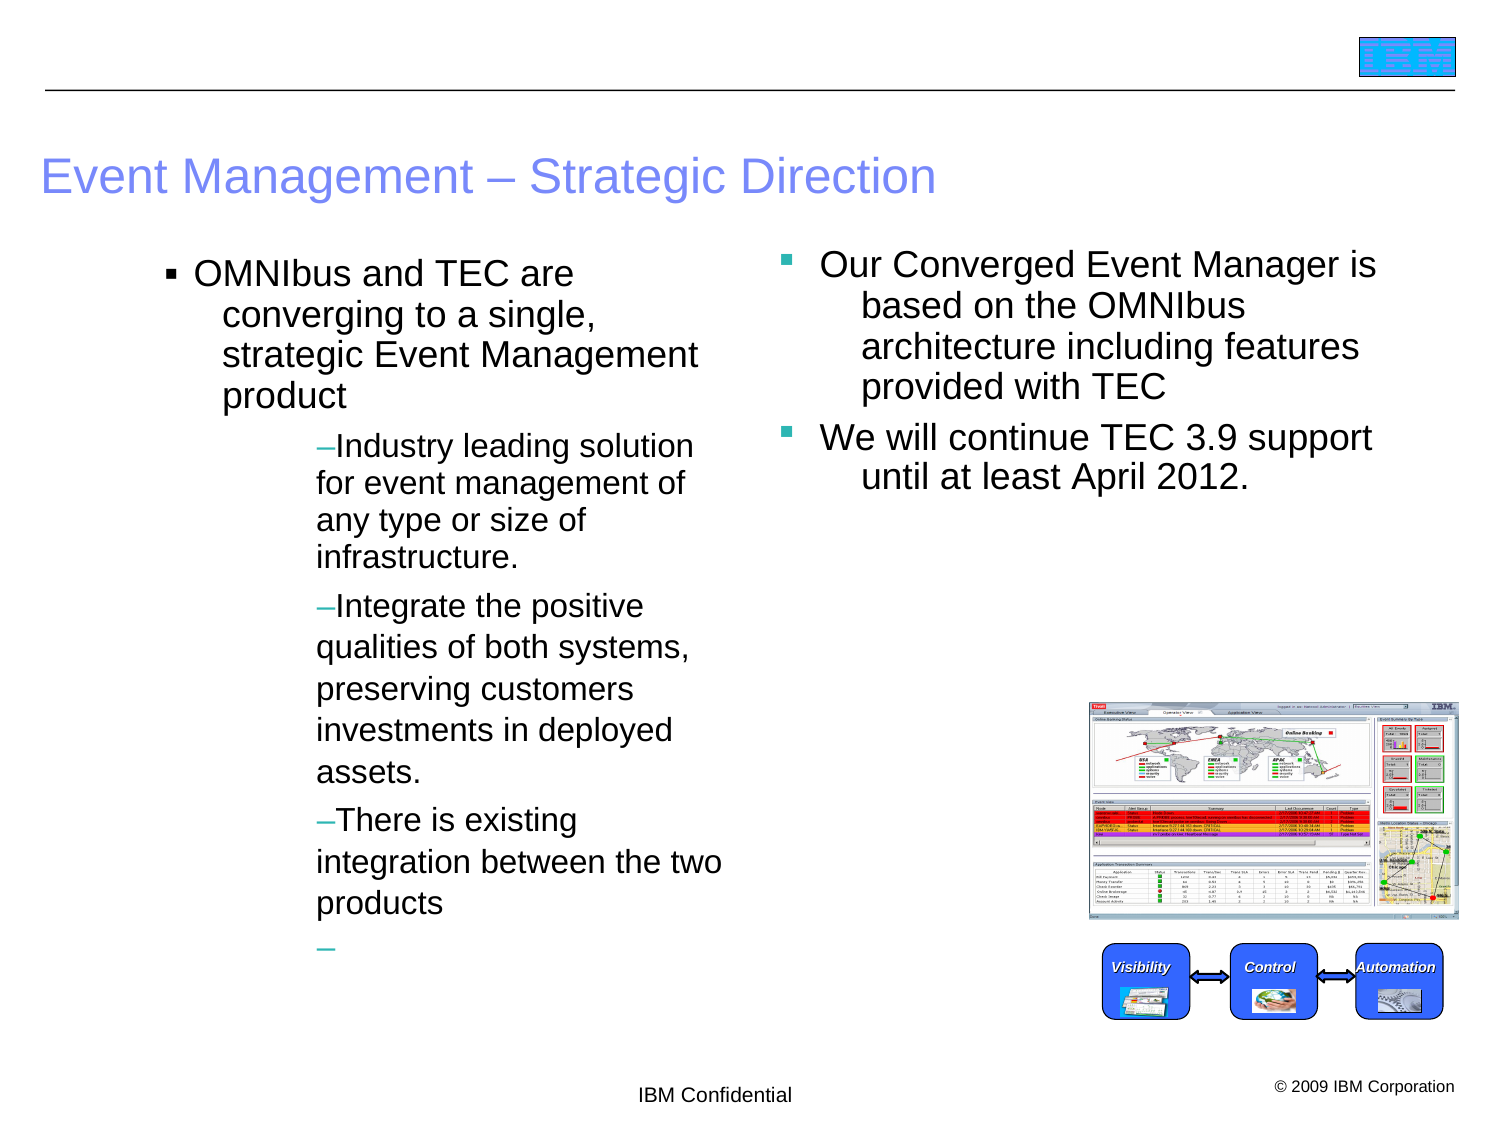

# Event Management – Strategic Direction
Our Converged Event Manager is based on the OMNIbus architecture including features provided with TEC
We will continue TEC 3.9 support until at least April 2012.
OMNIbus and TEC are converging to a single, strategic Event Management product
Industry leading solution for event management of any type or size of infrastructure.
Integrate the positive qualities of both systems, preserving customers investments in deployed assets.
There is existing integration between the two products
Automation
Visibility
Control